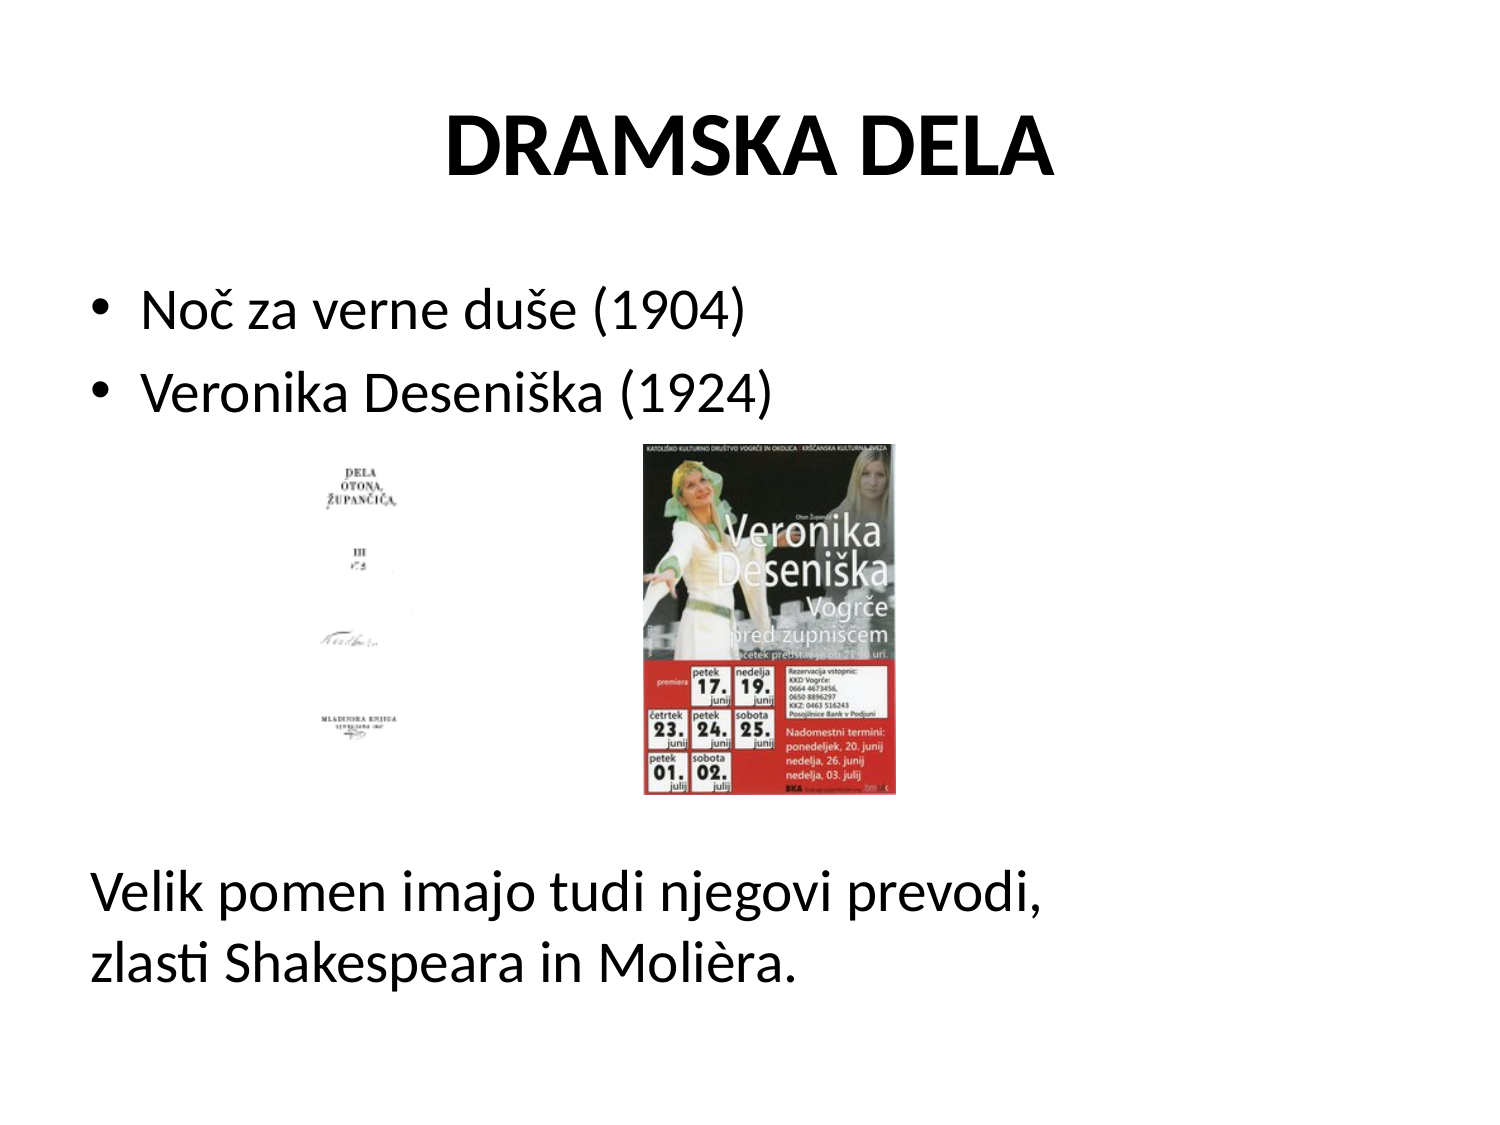

# DRAMSKA DELA
Noč za verne duše (1904)
Veronika Deseniška (1924)
Velik pomen imajo tudi njegovi prevodi, zlasti Shakespeara in Molièra.